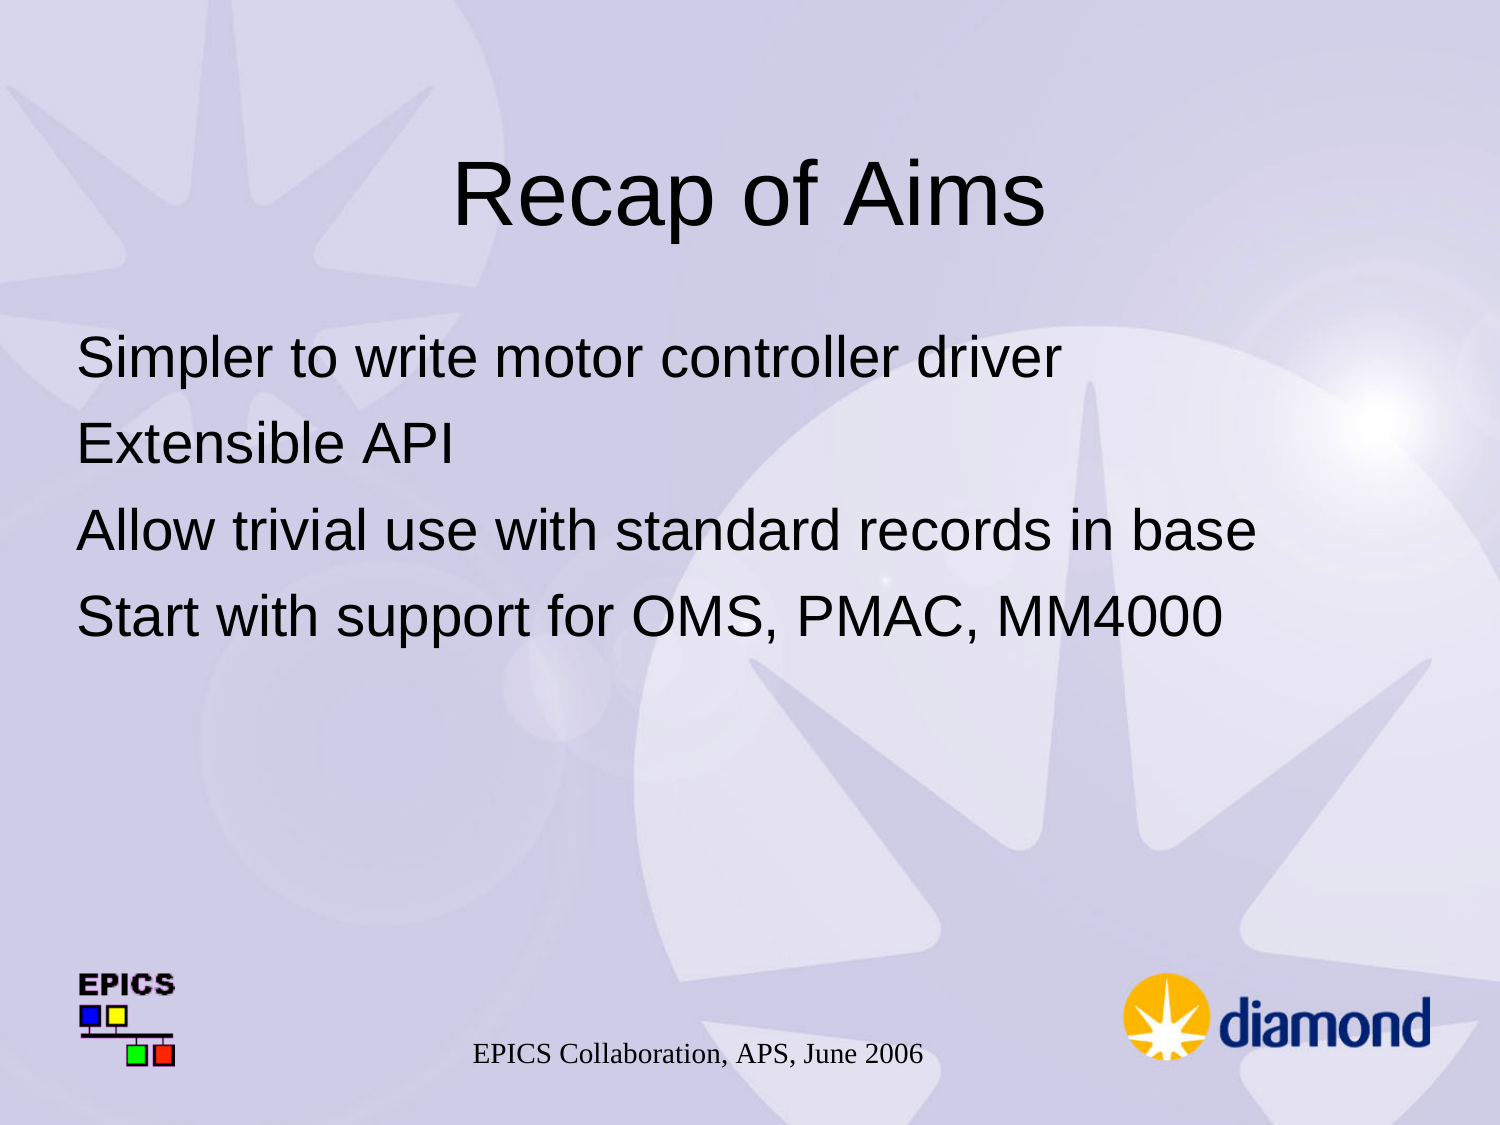

# Recap of Aims
Simpler to write motor controller driver
Extensible API
Allow trivial use with standard records in base
Start with support for OMS, PMAC, MM4000